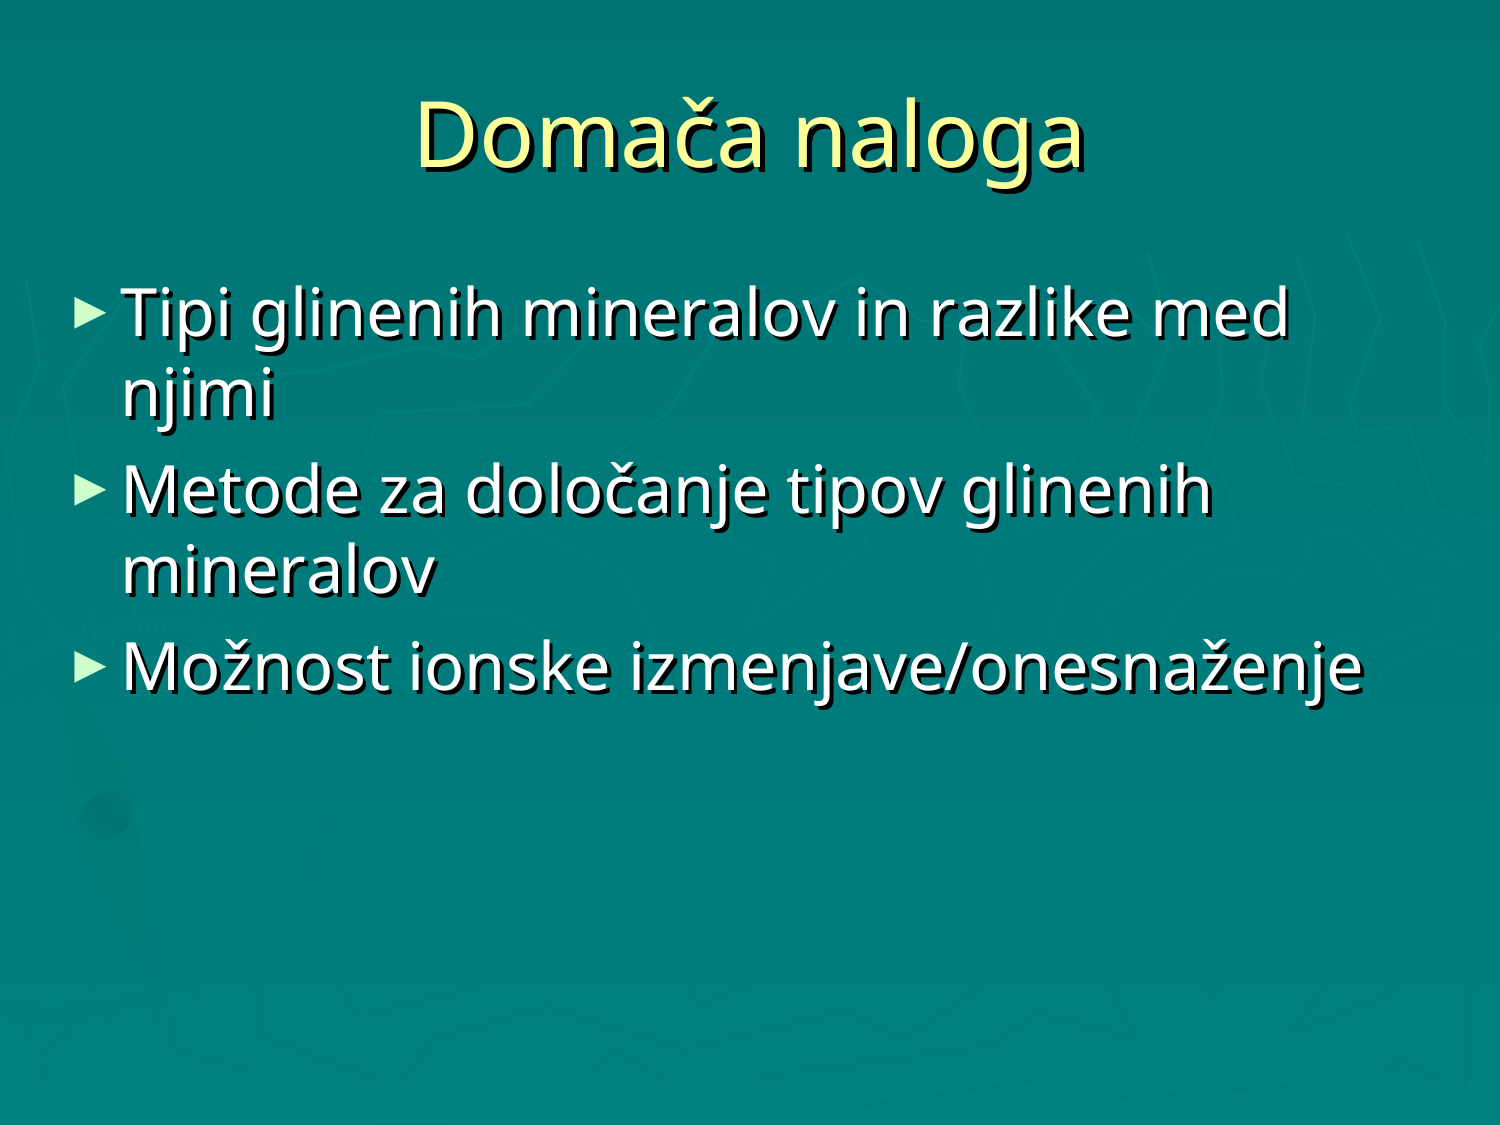

# Domača naloga
Tipi glinenih mineralov in razlike med njimi
Metode za določanje tipov glinenih mineralov
Možnost ionske izmenjave/onesnaženje